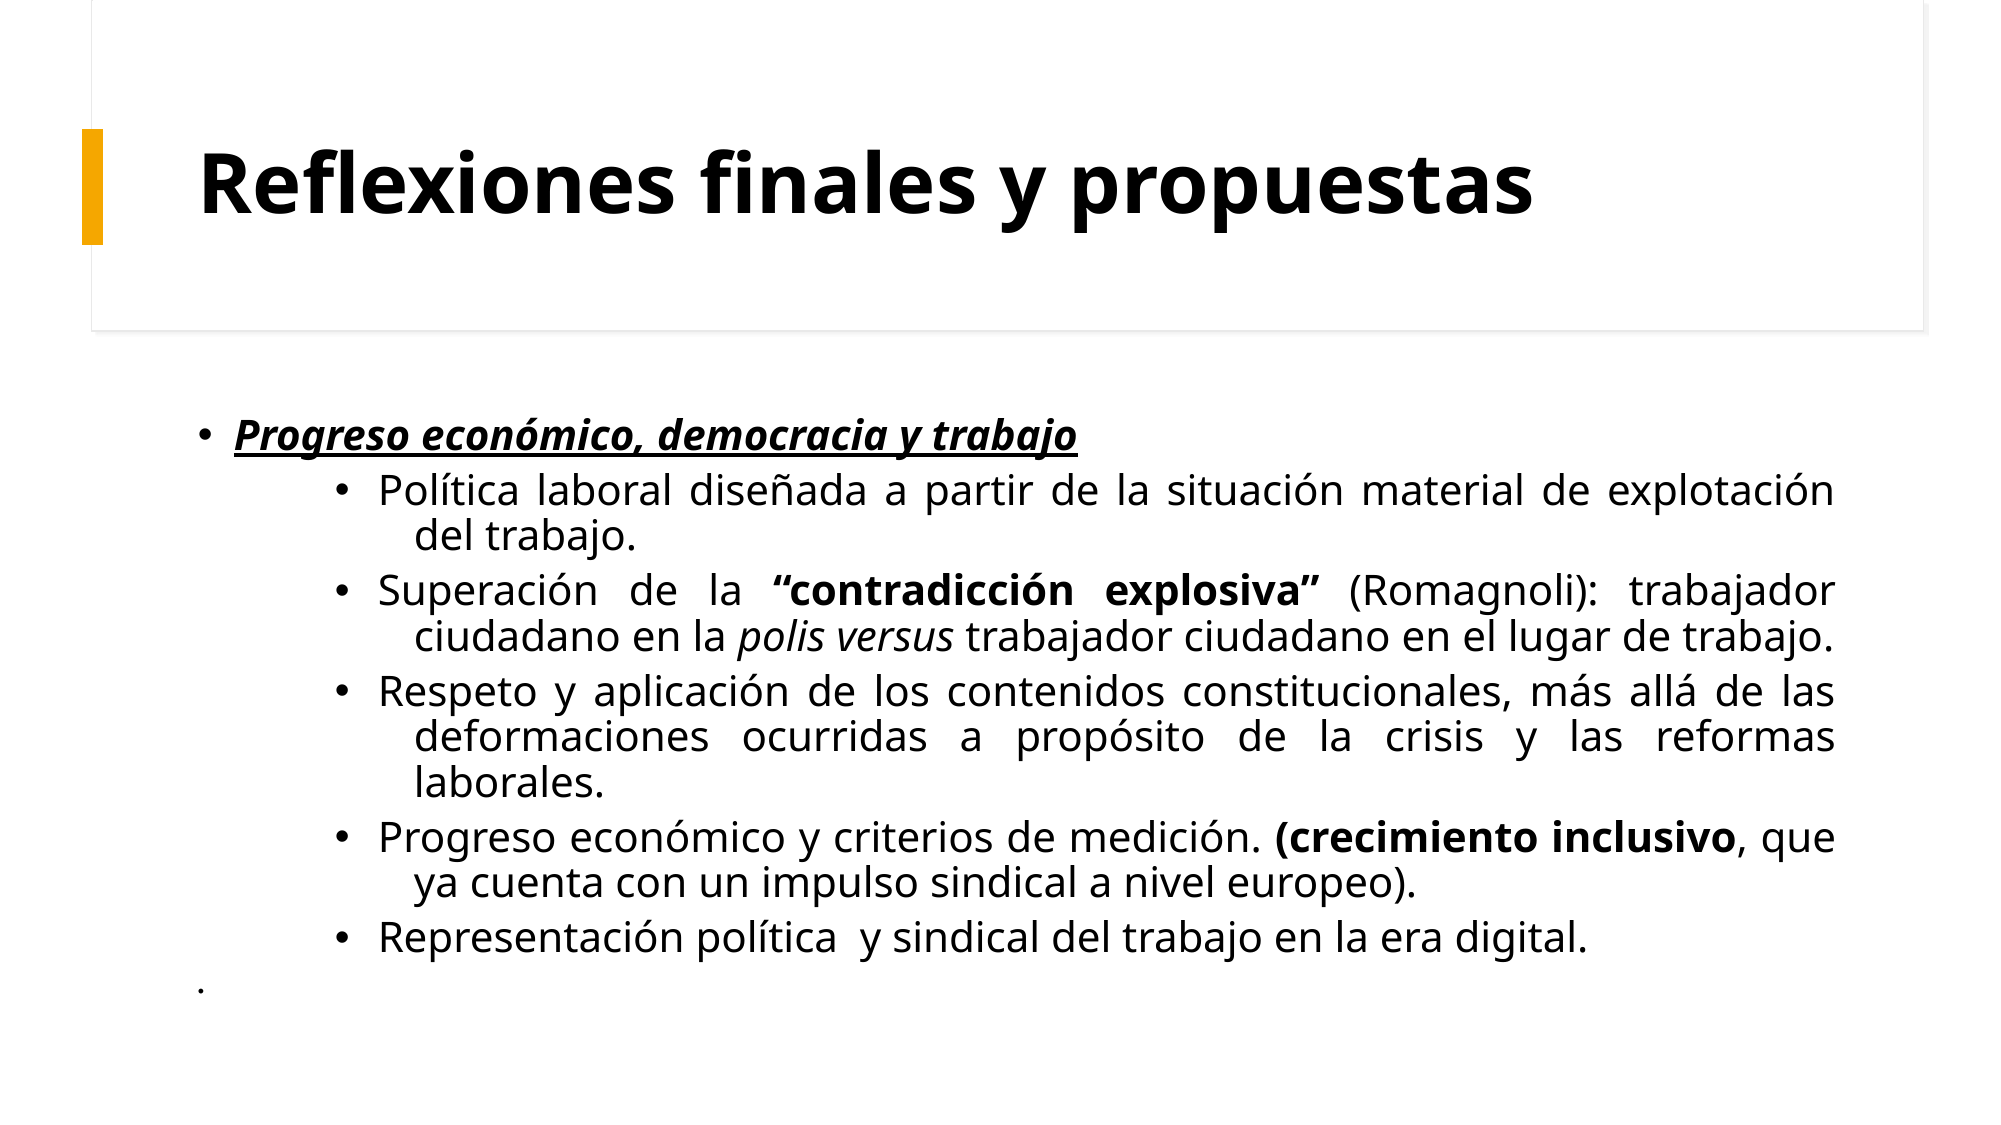

# Reflexiones finales y propuestas
Progreso económico, democracia y trabajo
Política laboral diseñada a partir de la situación material de explotación del trabajo.
Superación de la “contradicción explosiva” (Romagnoli): trabajador ciudadano en la polis versus trabajador ciudadano en el lugar de trabajo.
Respeto y aplicación de los contenidos constitucionales, más allá de las deformaciones ocurridas a propósito de la crisis y las reformas laborales.
Progreso económico y criterios de medición. (crecimiento inclusivo, que ya cuenta con un impulso sindical a nivel europeo).
Representación política y sindical del trabajo en la era digital.